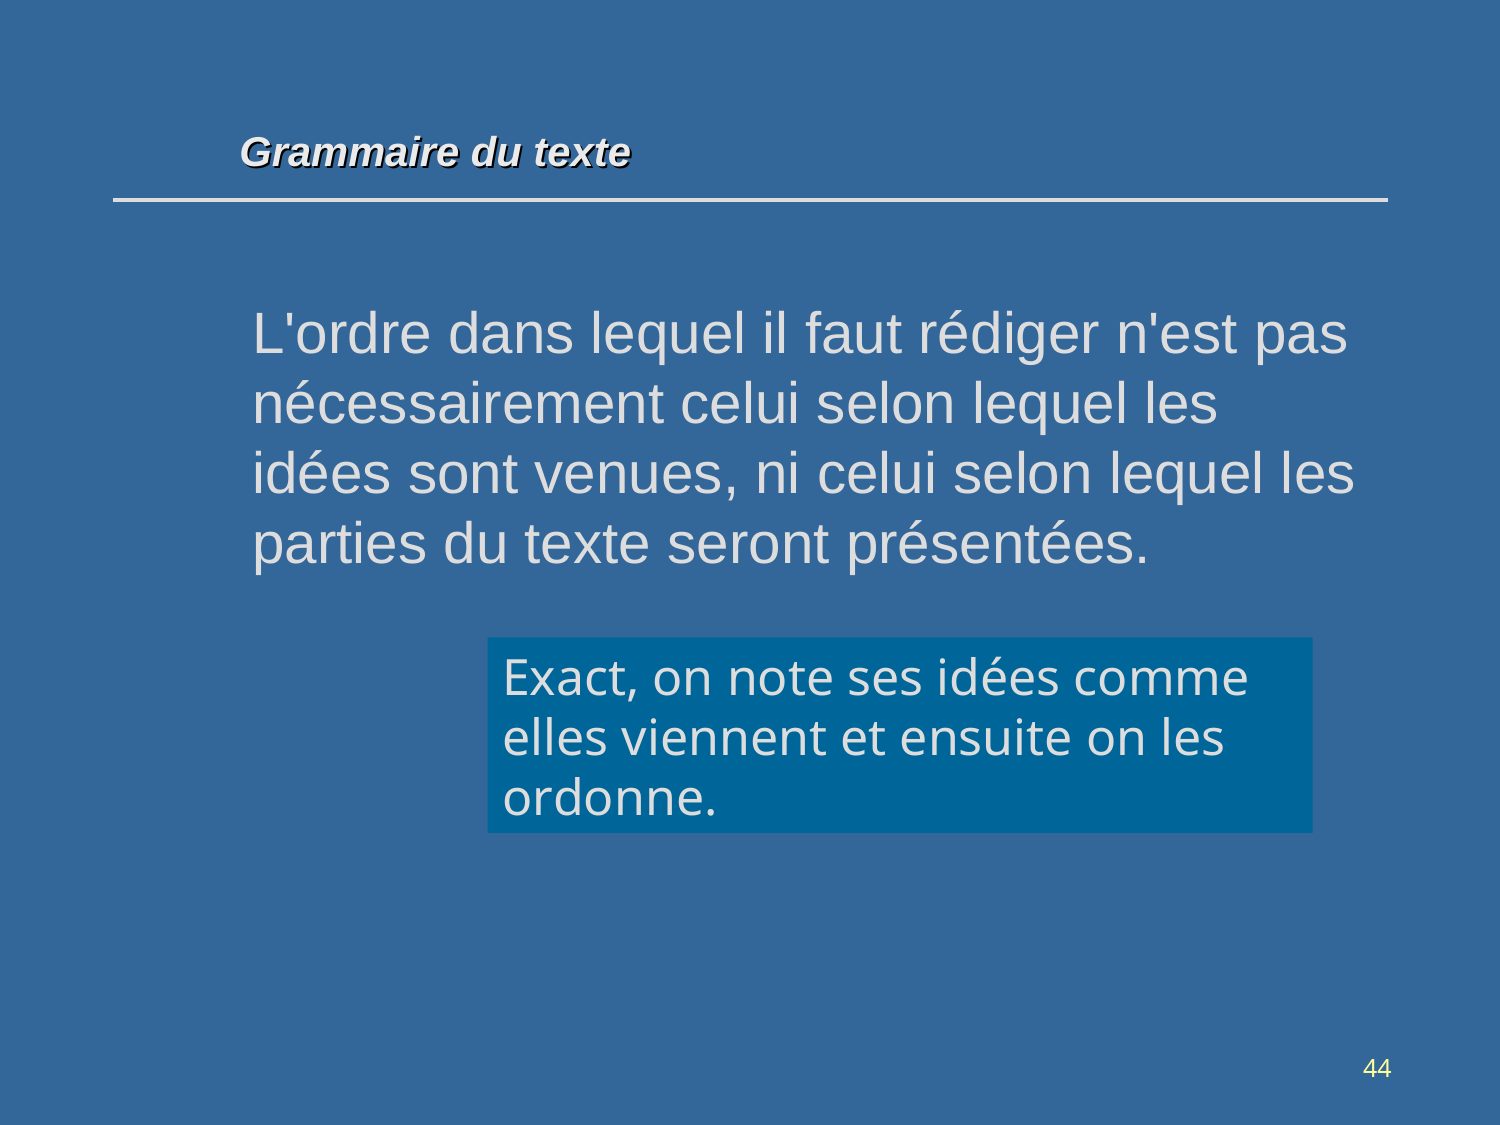

Grammaire du texte
L'ordre dans lequel il faut rédiger n'est pas nécessairement celui selon lequel les idées sont venues, ni celui selon lequel les parties du texte seront présentées.
Vrai / Faux ?
Exact, on note ses idées comme elles viennent et ensuite on les ordonne.
44